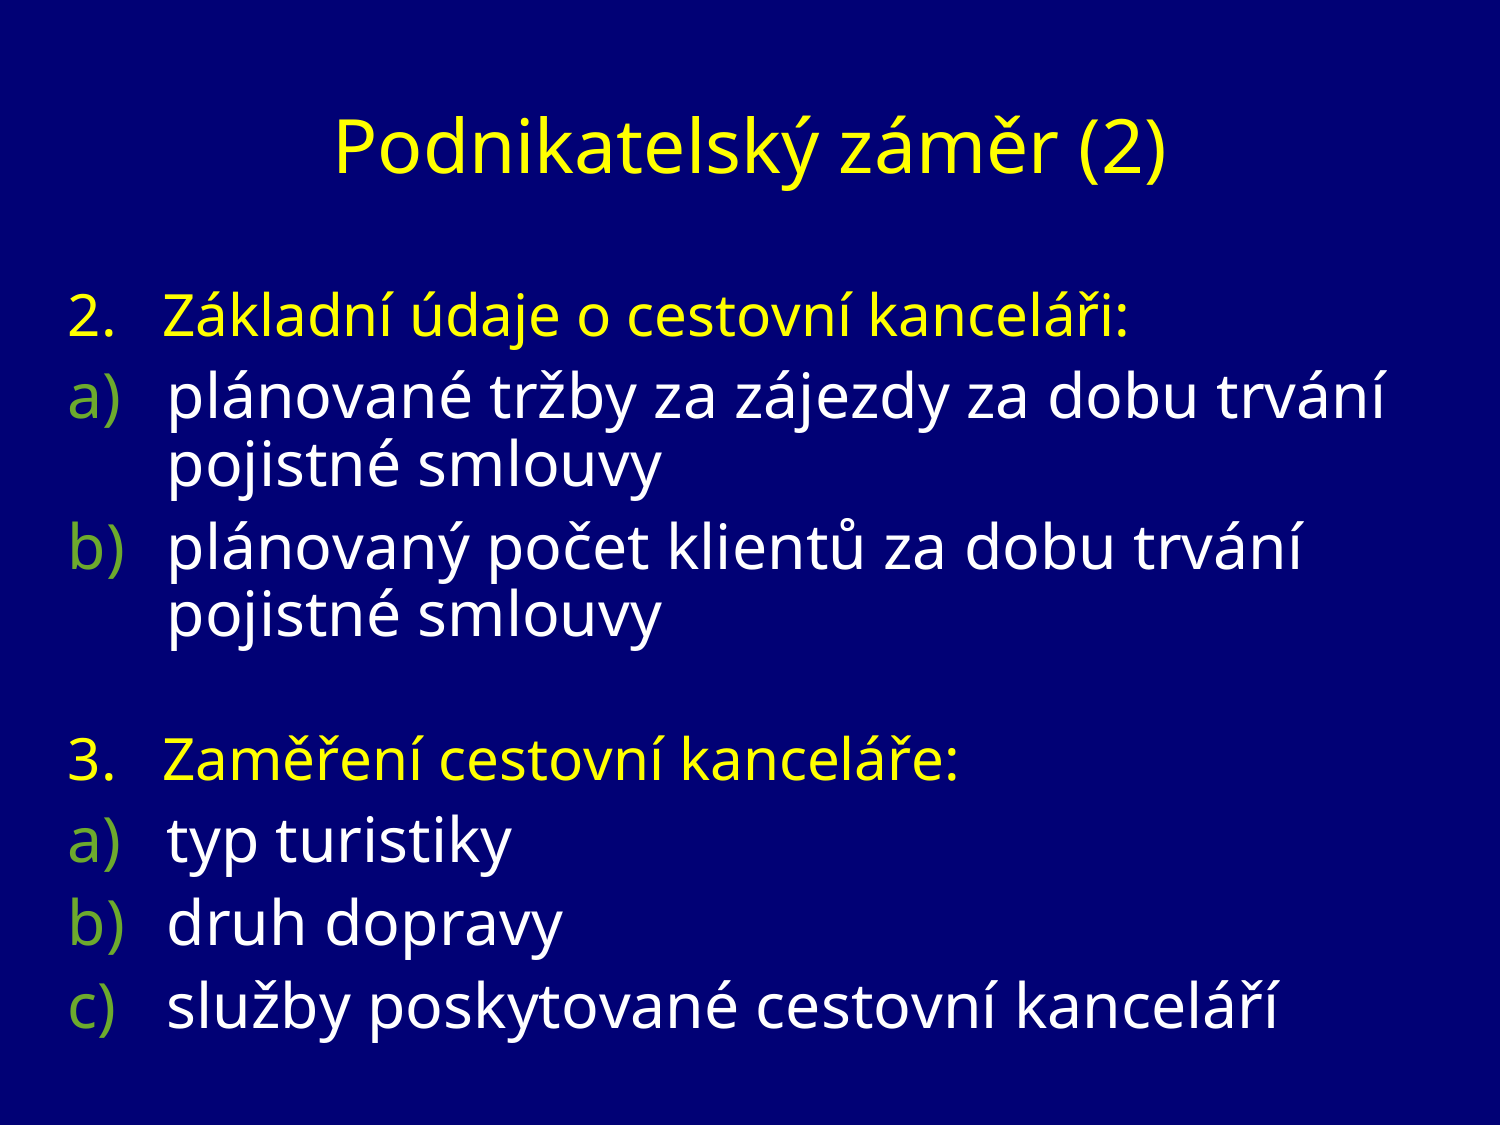

Podnikatelský záměr (2)
2. Základní údaje o cestovní kanceláři:
plánované tržby za zájezdy za dobu trvání pojistné smlouvy
plánovaný počet klientů za dobu trvání pojistné smlouvy
3. Zaměření cestovní kanceláře:
typ turistiky
druh dopravy
služby poskytované cestovní kanceláří